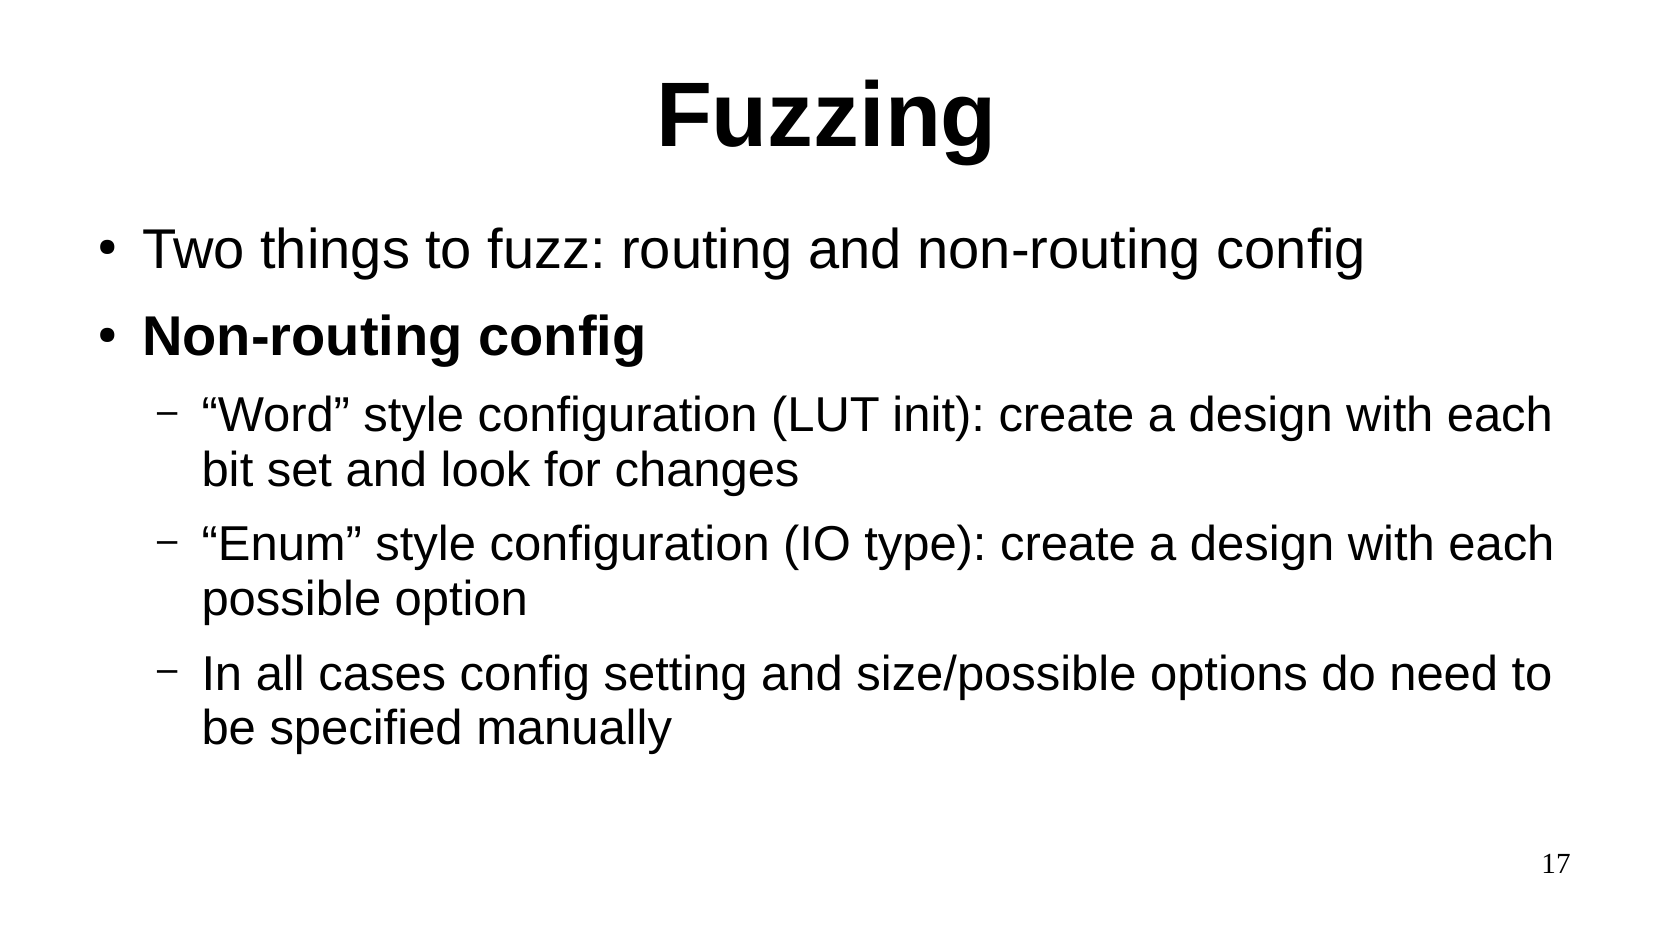

# Fuzzing
Two things to fuzz: routing and non-routing config
Non-routing config
“Word” style configuration (LUT init): create a design with each bit set and look for changes
“Enum” style configuration (IO type): create a design with each possible option
In all cases config setting and size/possible options do need to be specified manually